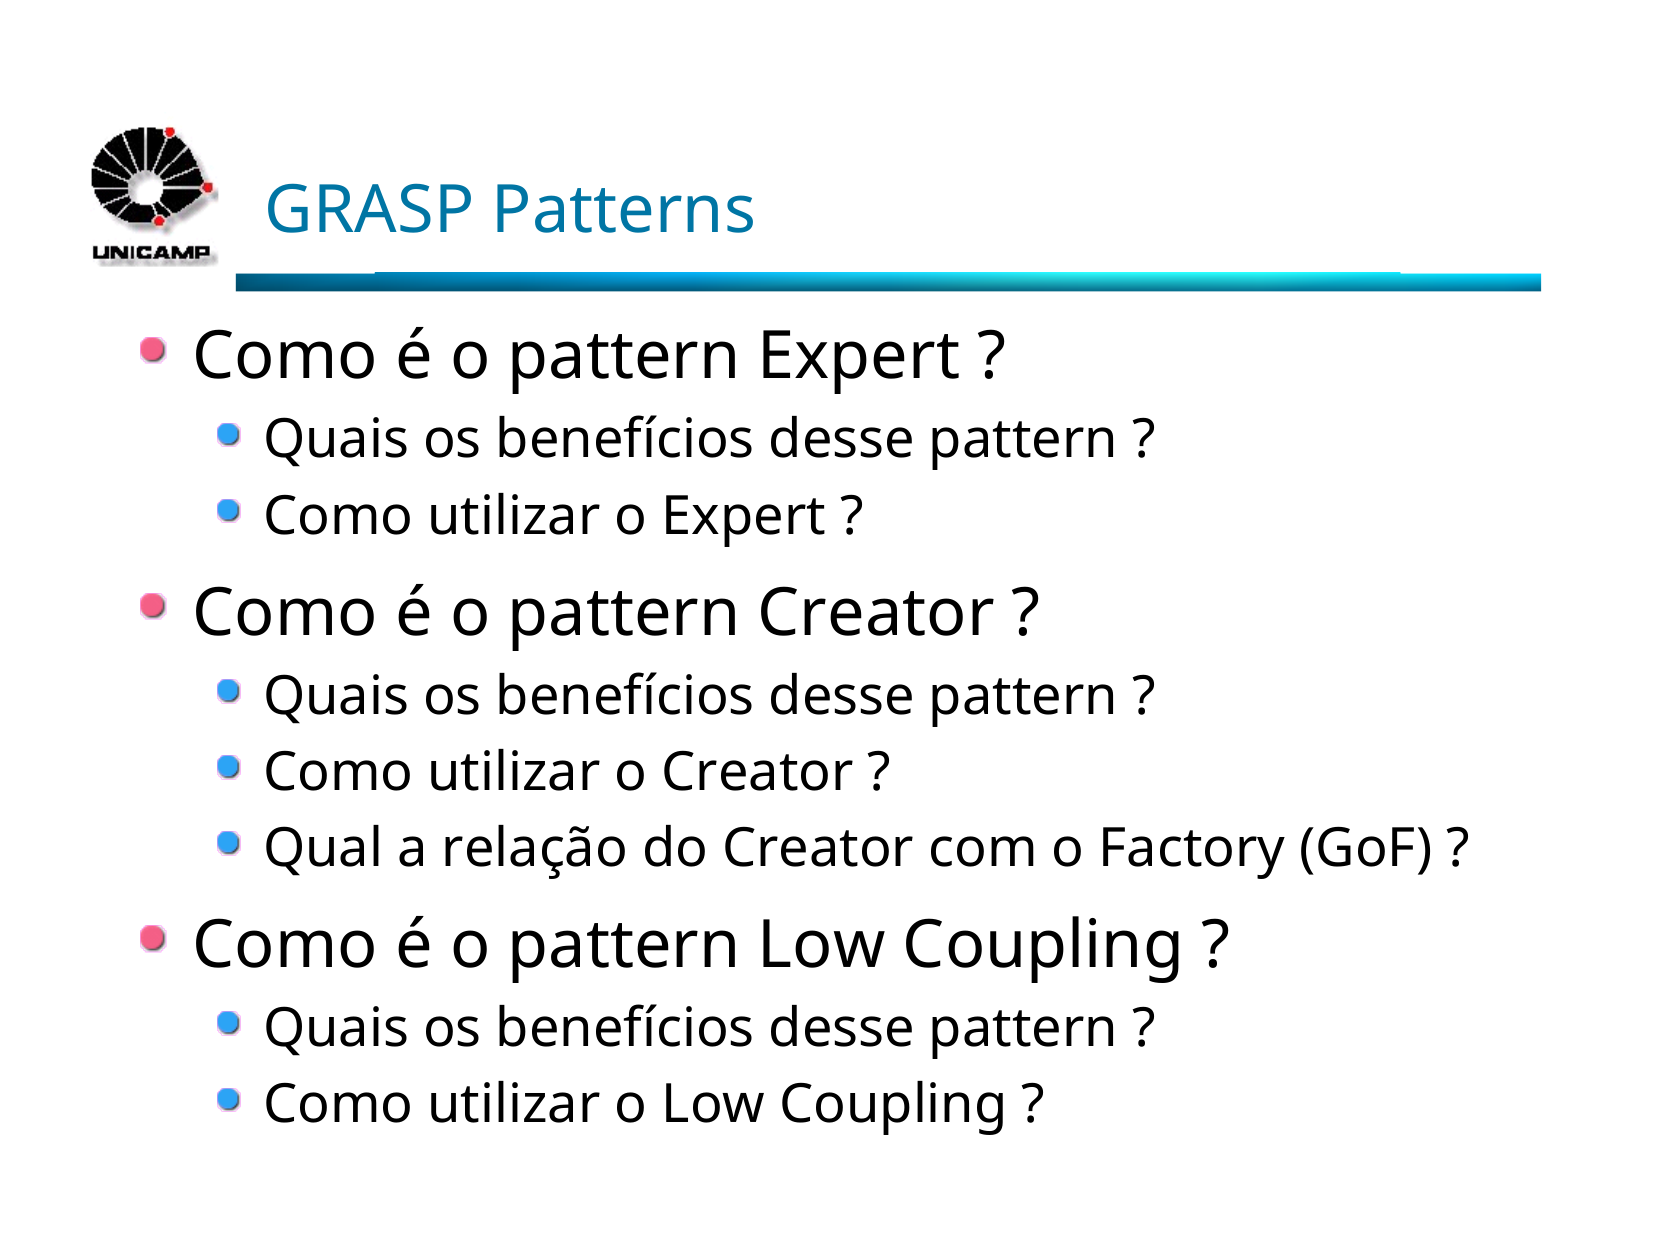

# GRASP Patterns
Como é o pattern Expert ?
Quais os benefícios desse pattern ?
Como utilizar o Expert ?
Como é o pattern Creator ?
Quais os benefícios desse pattern ?
Como utilizar o Creator ?
Qual a relação do Creator com o Factory (GoF) ?
Como é o pattern Low Coupling ?
Quais os benefícios desse pattern ?
Como utilizar o Low Coupling ?